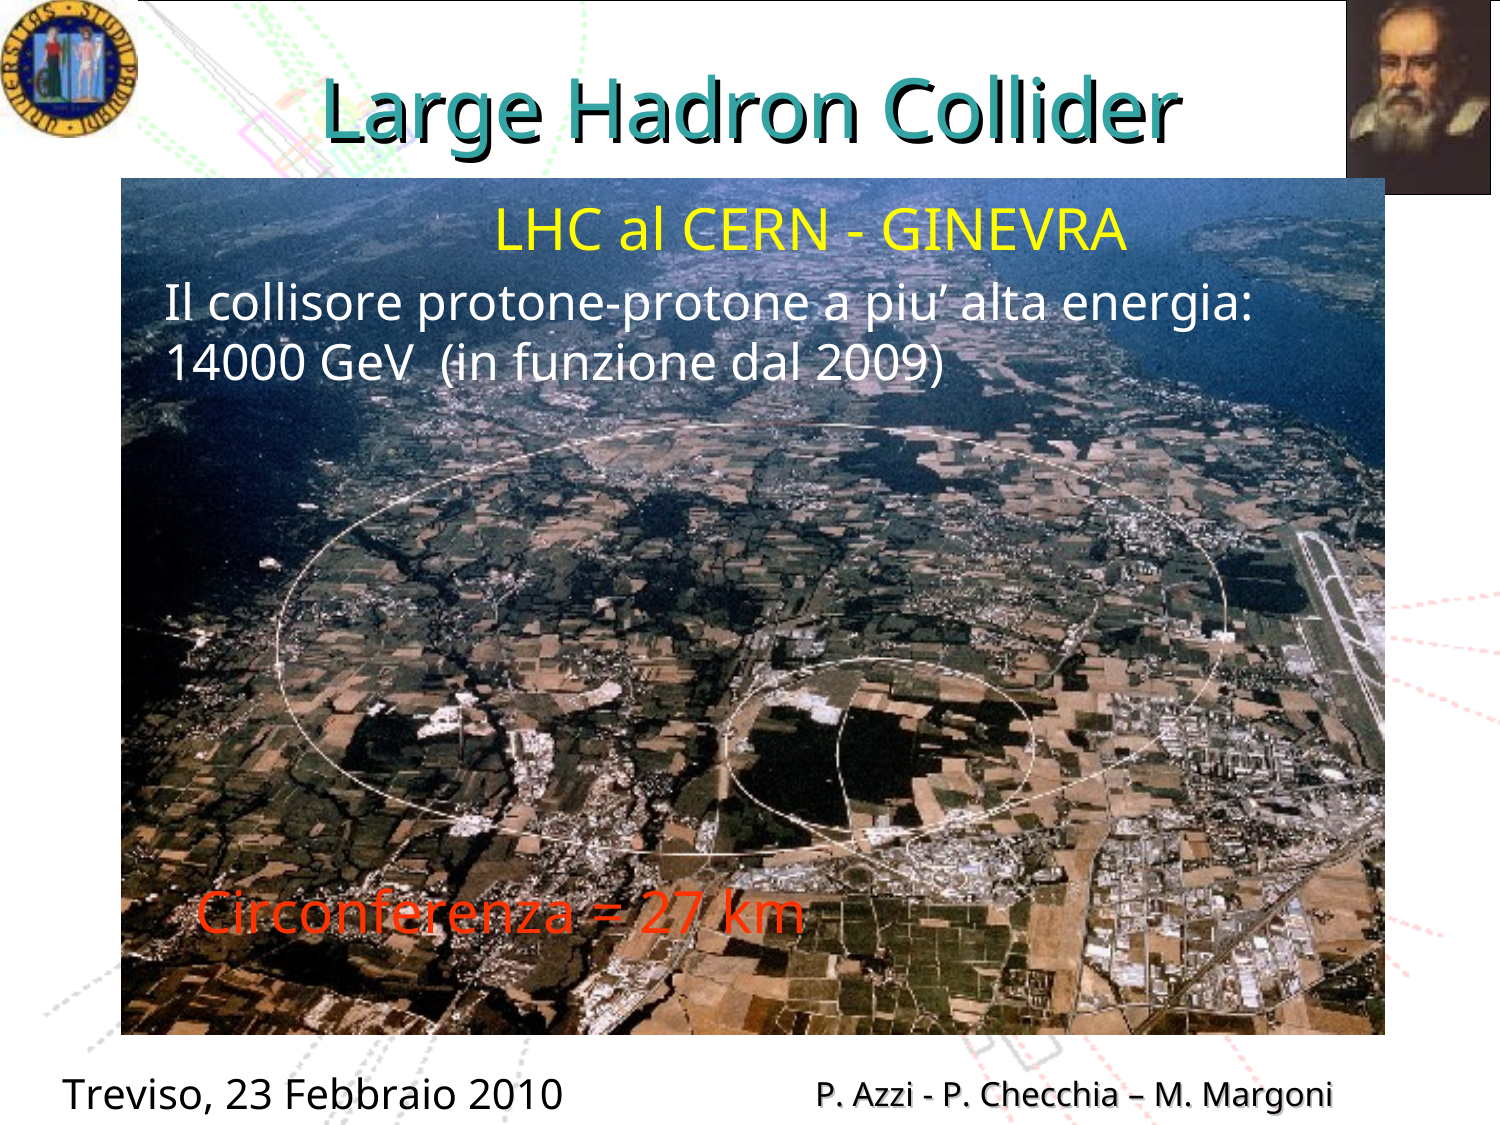

# Large Hadron Collider
LHC al CERN - GINEVRA
Il collisore protone-protone a piu’ alta energia:
14000 GeV (in funzione dal 2009)
Circonferenza = 27 km